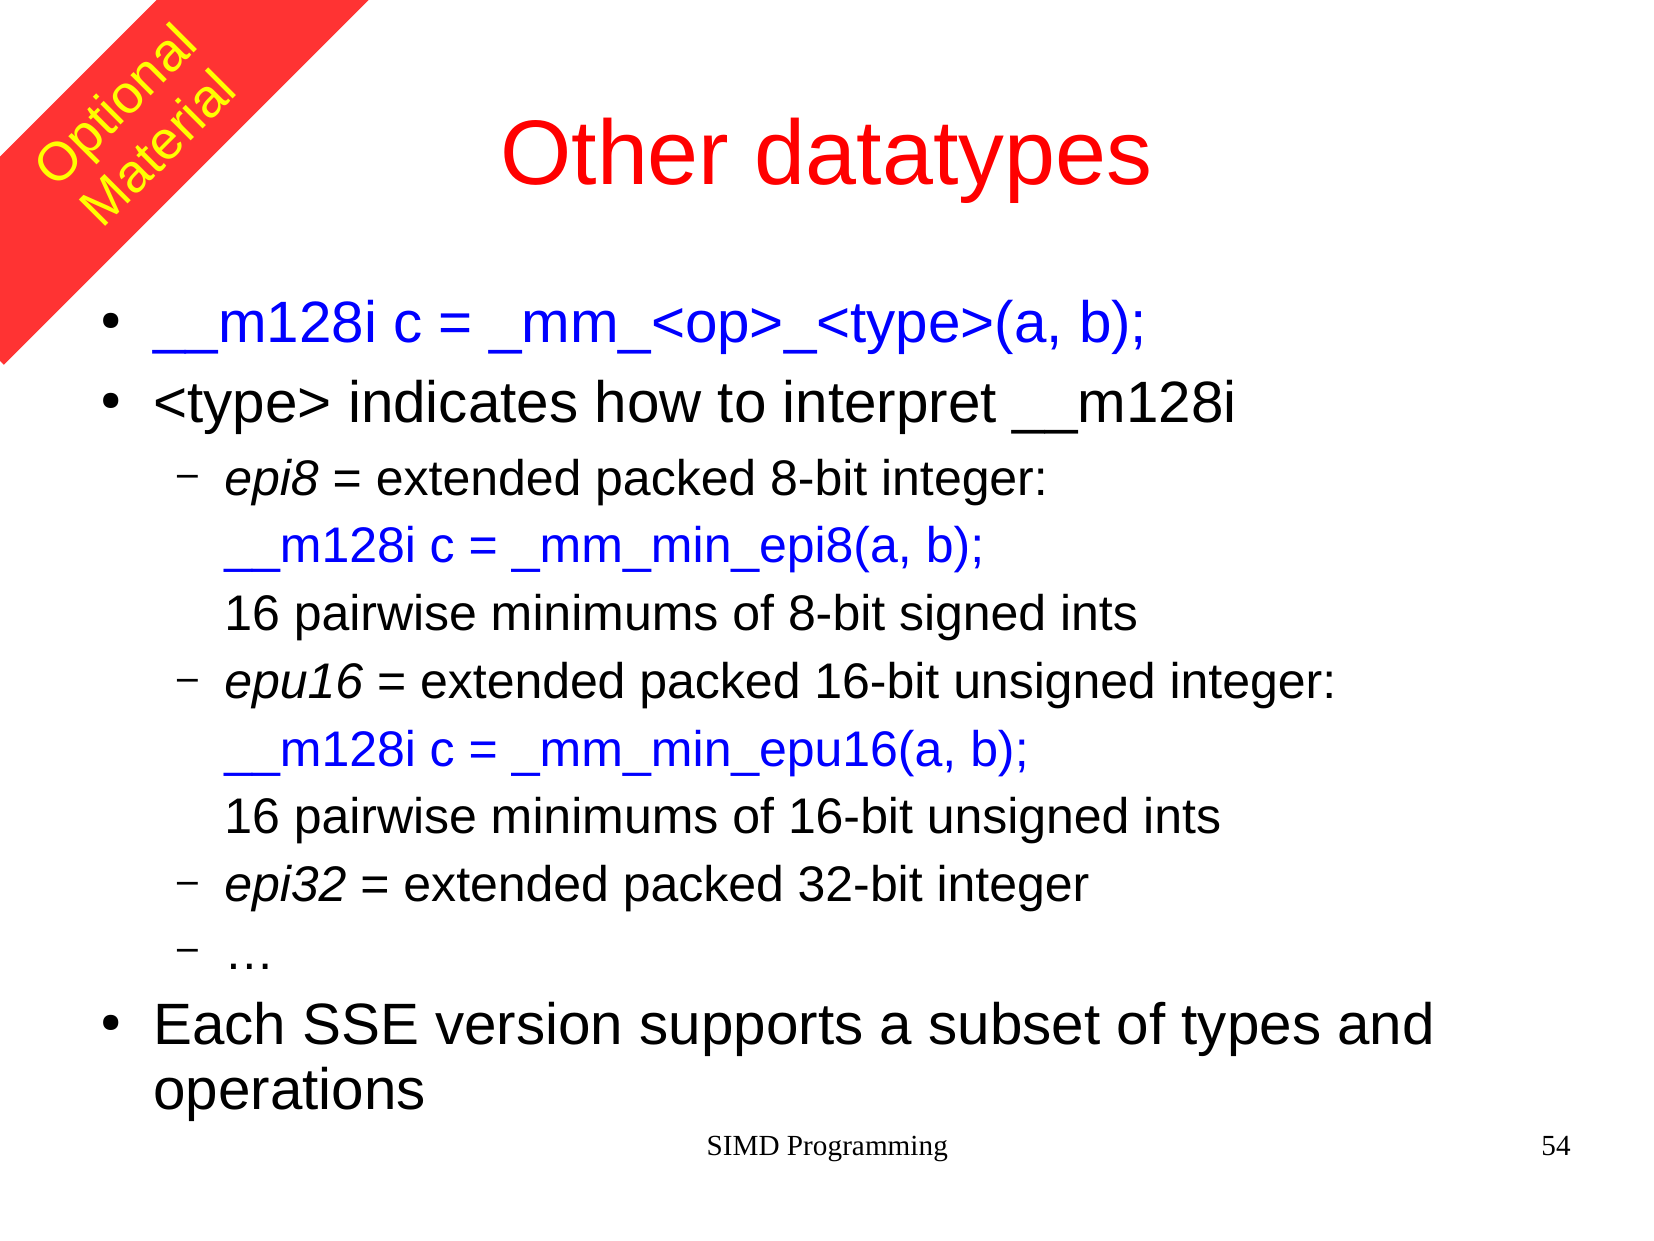

# Other datatypes
Optional
Material
__m128i c = _mm_<op>_<type>(a, b);
<type> indicates how to interpret __m128i
epi8 = extended packed 8-bit integer:
__m128i c = _mm_min_epi8(a, b);
16 pairwise minimums of 8-bit signed ints
epu16 = extended packed 16-bit unsigned integer:
__m128i c = _mm_min_epu16(a, b);
16 pairwise minimums of 16-bit unsigned ints
epi32 = extended packed 32-bit integer
…
Each SSE version supports a subset of types and operations
SIMD Programming
54